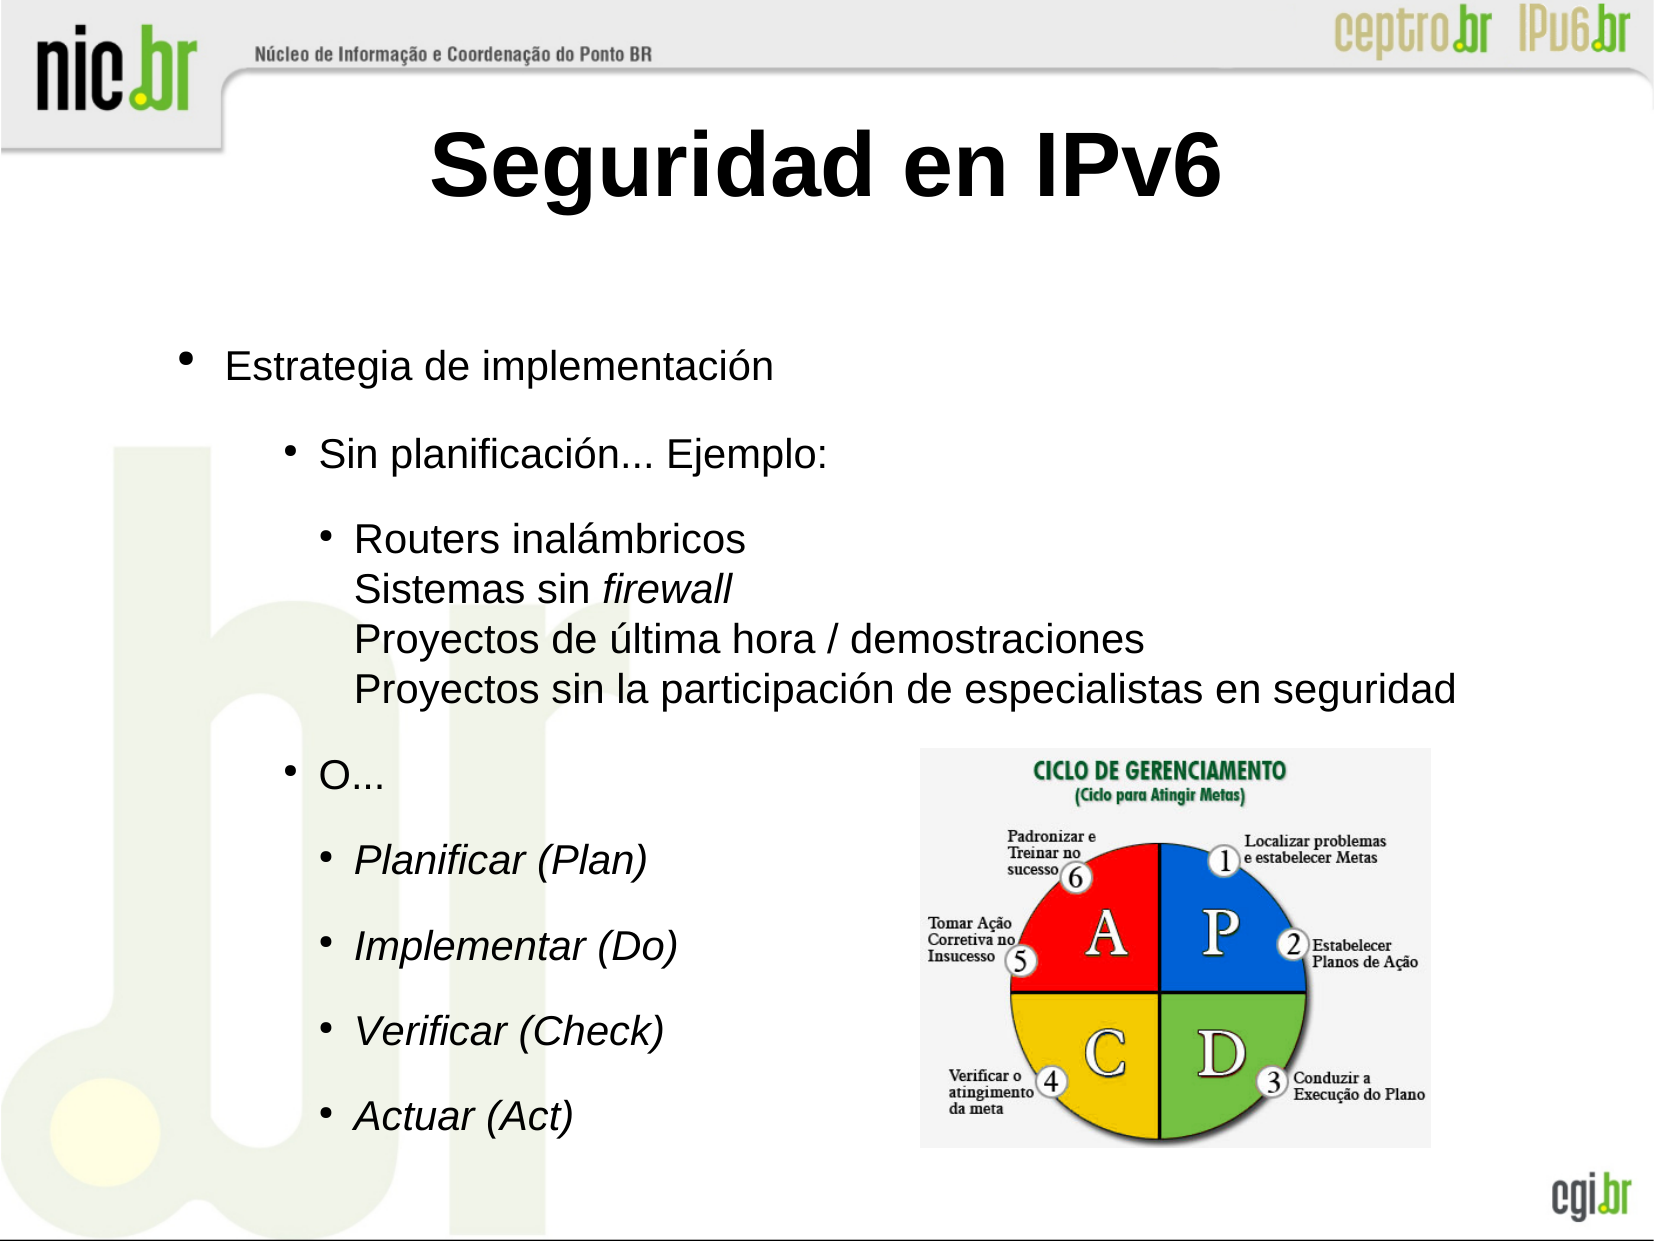

Seguridad en IPv6
 Estrategia de implementación
Sin planificación... Ejemplo:
Routers inalámbricos
Sistemas sin firewall
Proyectos de última hora / demostraciones
Proyectos sin la participación de especialistas en seguridad
O...
Planificar (Plan)
Implementar (Do)
Verificar (Check)‏
Actuar (Act)‏